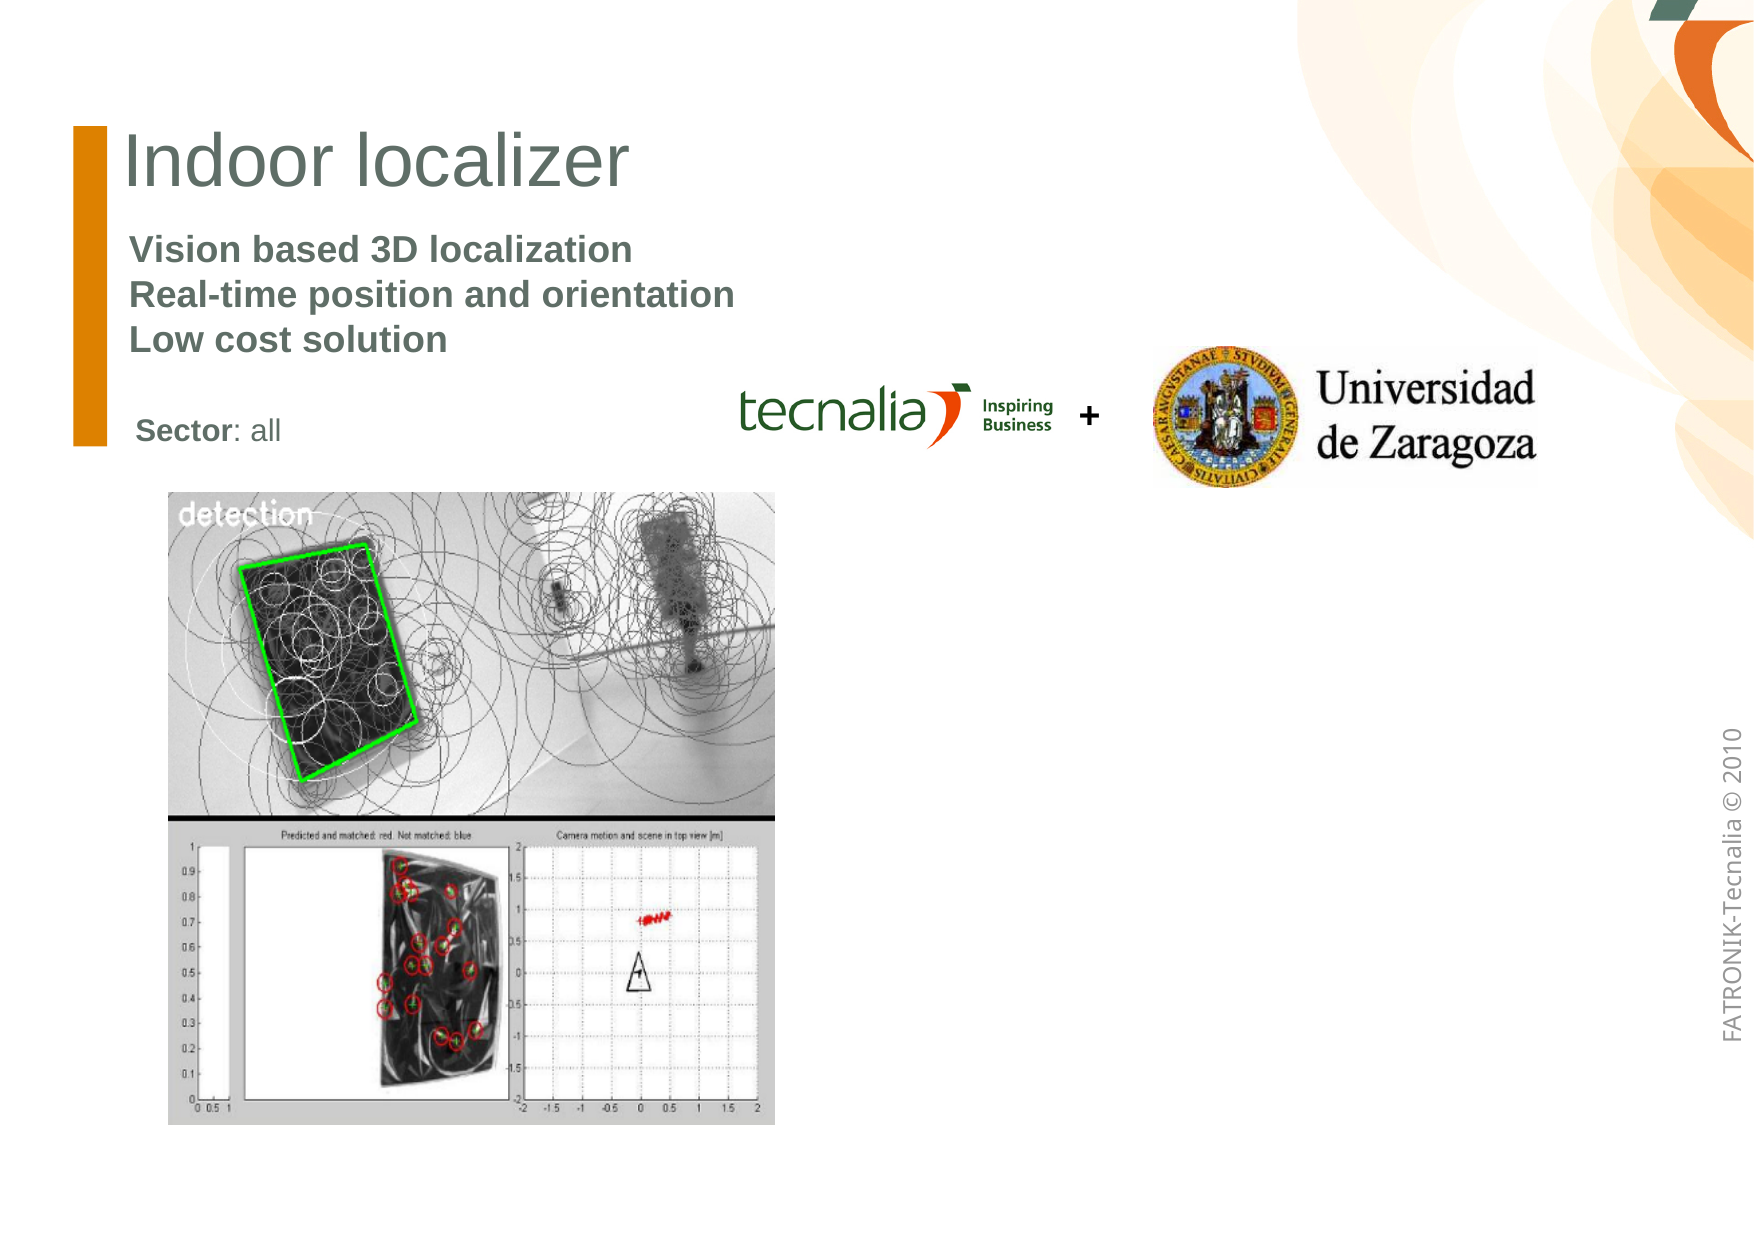

Indoor localizer
Vision based 3D localization
Real-time position and orientation
Low cost solution
+
 Sector: all